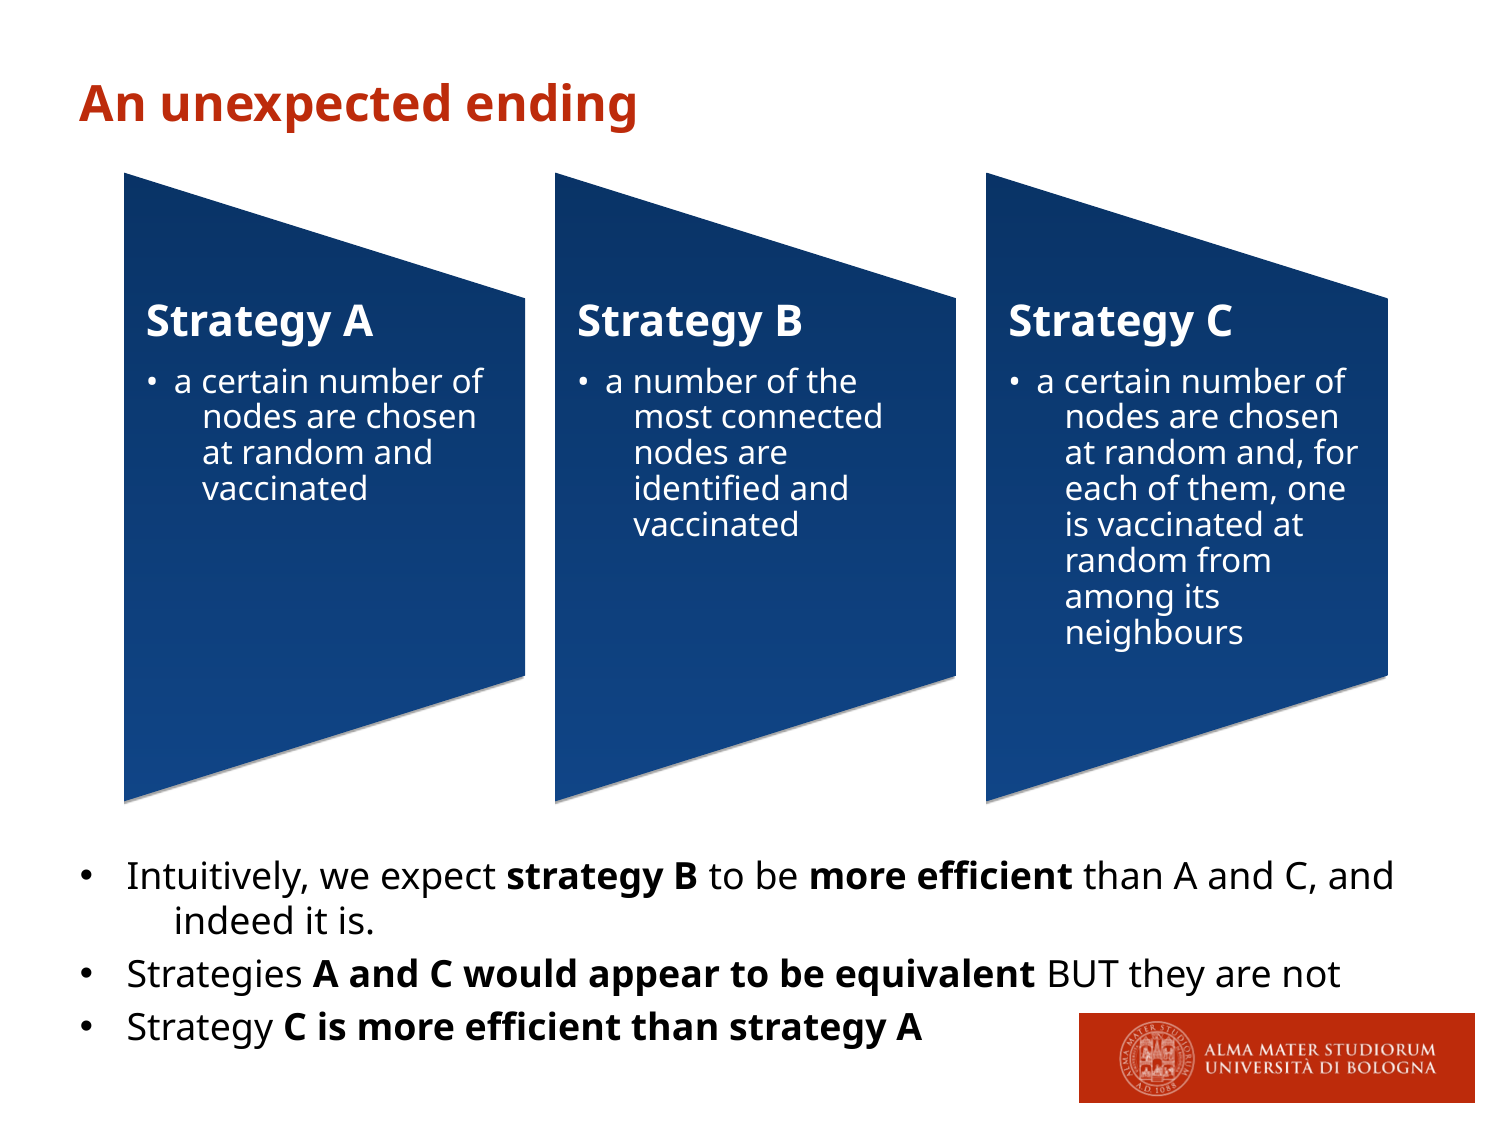

# An unexpected ending
Strategy A
a certain number of nodes are chosen at random and vaccinated
Strategy B
a number of the most connected nodes are identified and vaccinated
Strategy C
a certain number of nodes are chosen at random and, for each of them, one is vaccinated at random from among its neighbours
Intuitively, we expect strategy B to be more efficient than A and C, and indeed it is.
Strategies A and C would appear to be equivalent BUT they are not
Strategy C is more efficient than strategy A